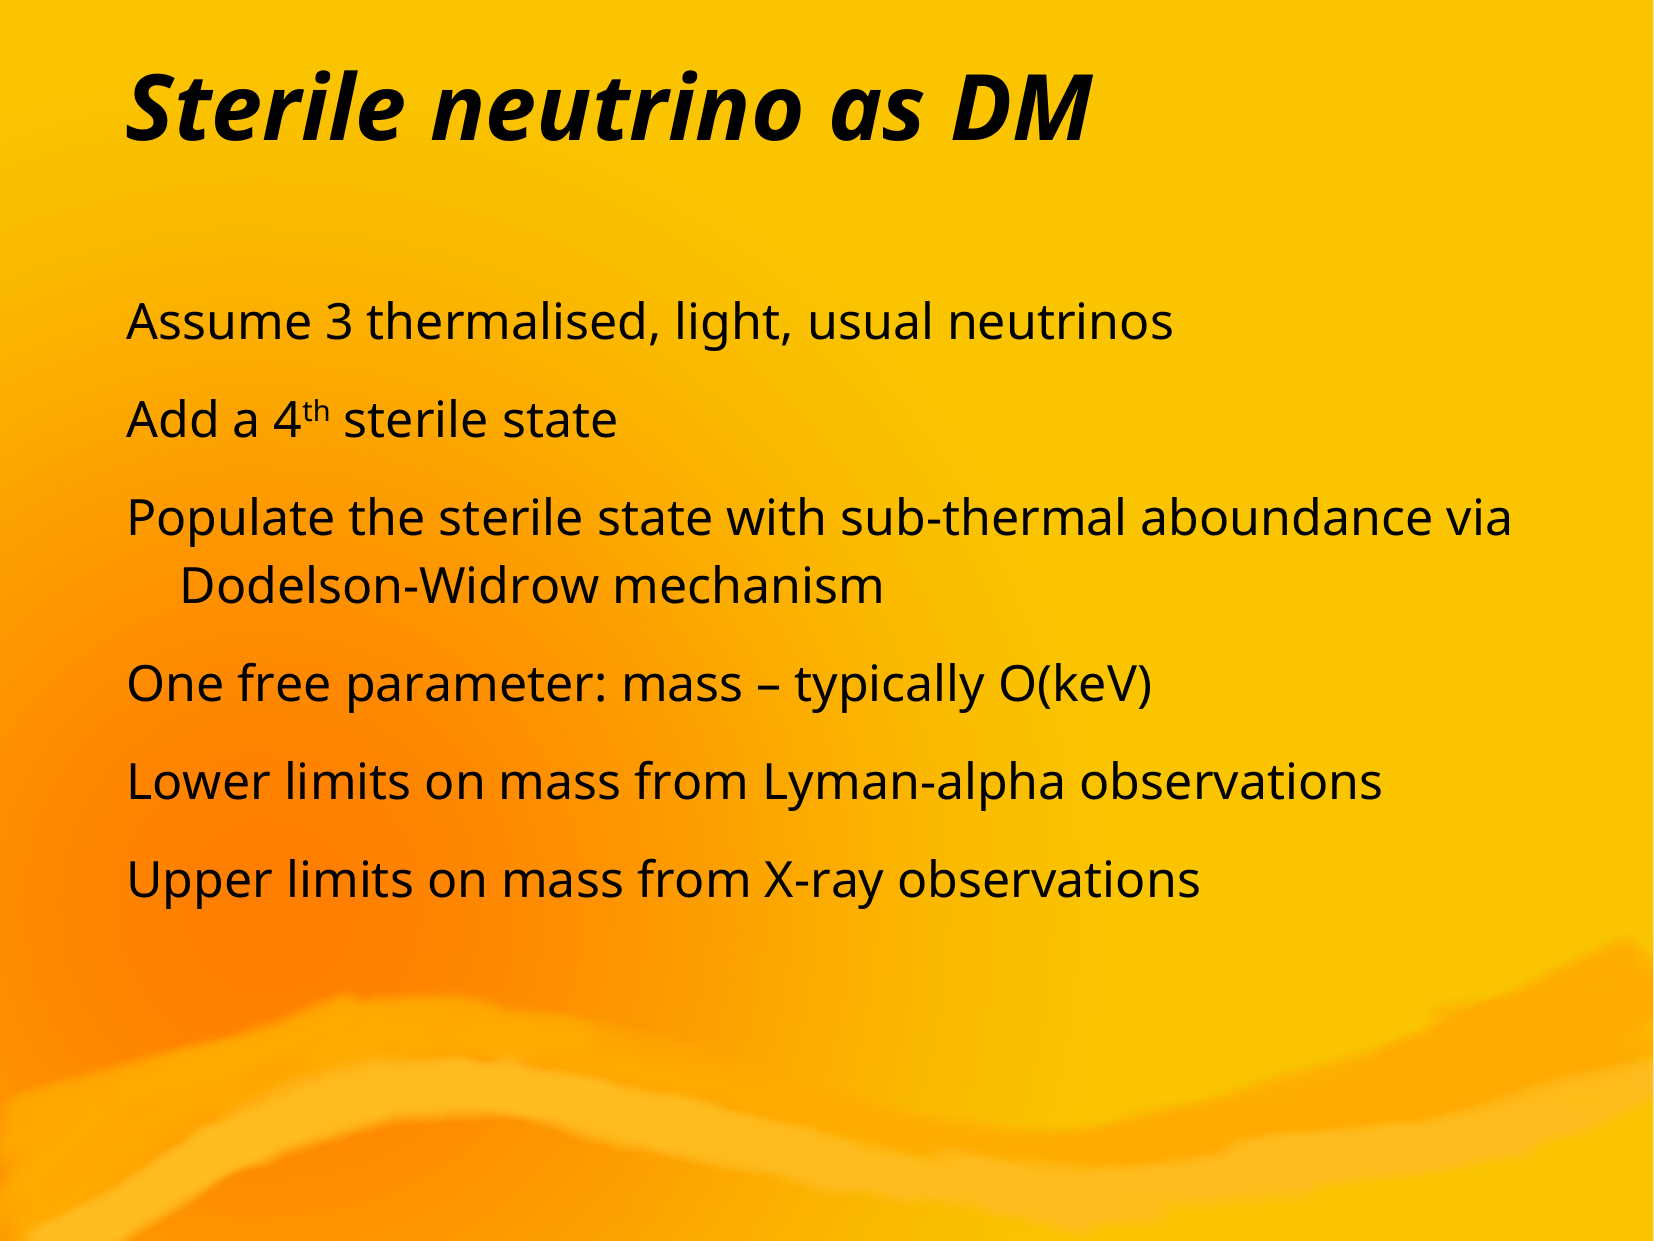

# Sterile neutrino as DM
Assume 3 thermalised, light, usual neutrinos
Add a 4th sterile state
Populate the sterile state with sub-thermal aboundance via Dodelson-Widrow mechanism
One free parameter: mass – typically O(keV)
Lower limits on mass from Lyman-alpha observations
Upper limits on mass from X-ray observations